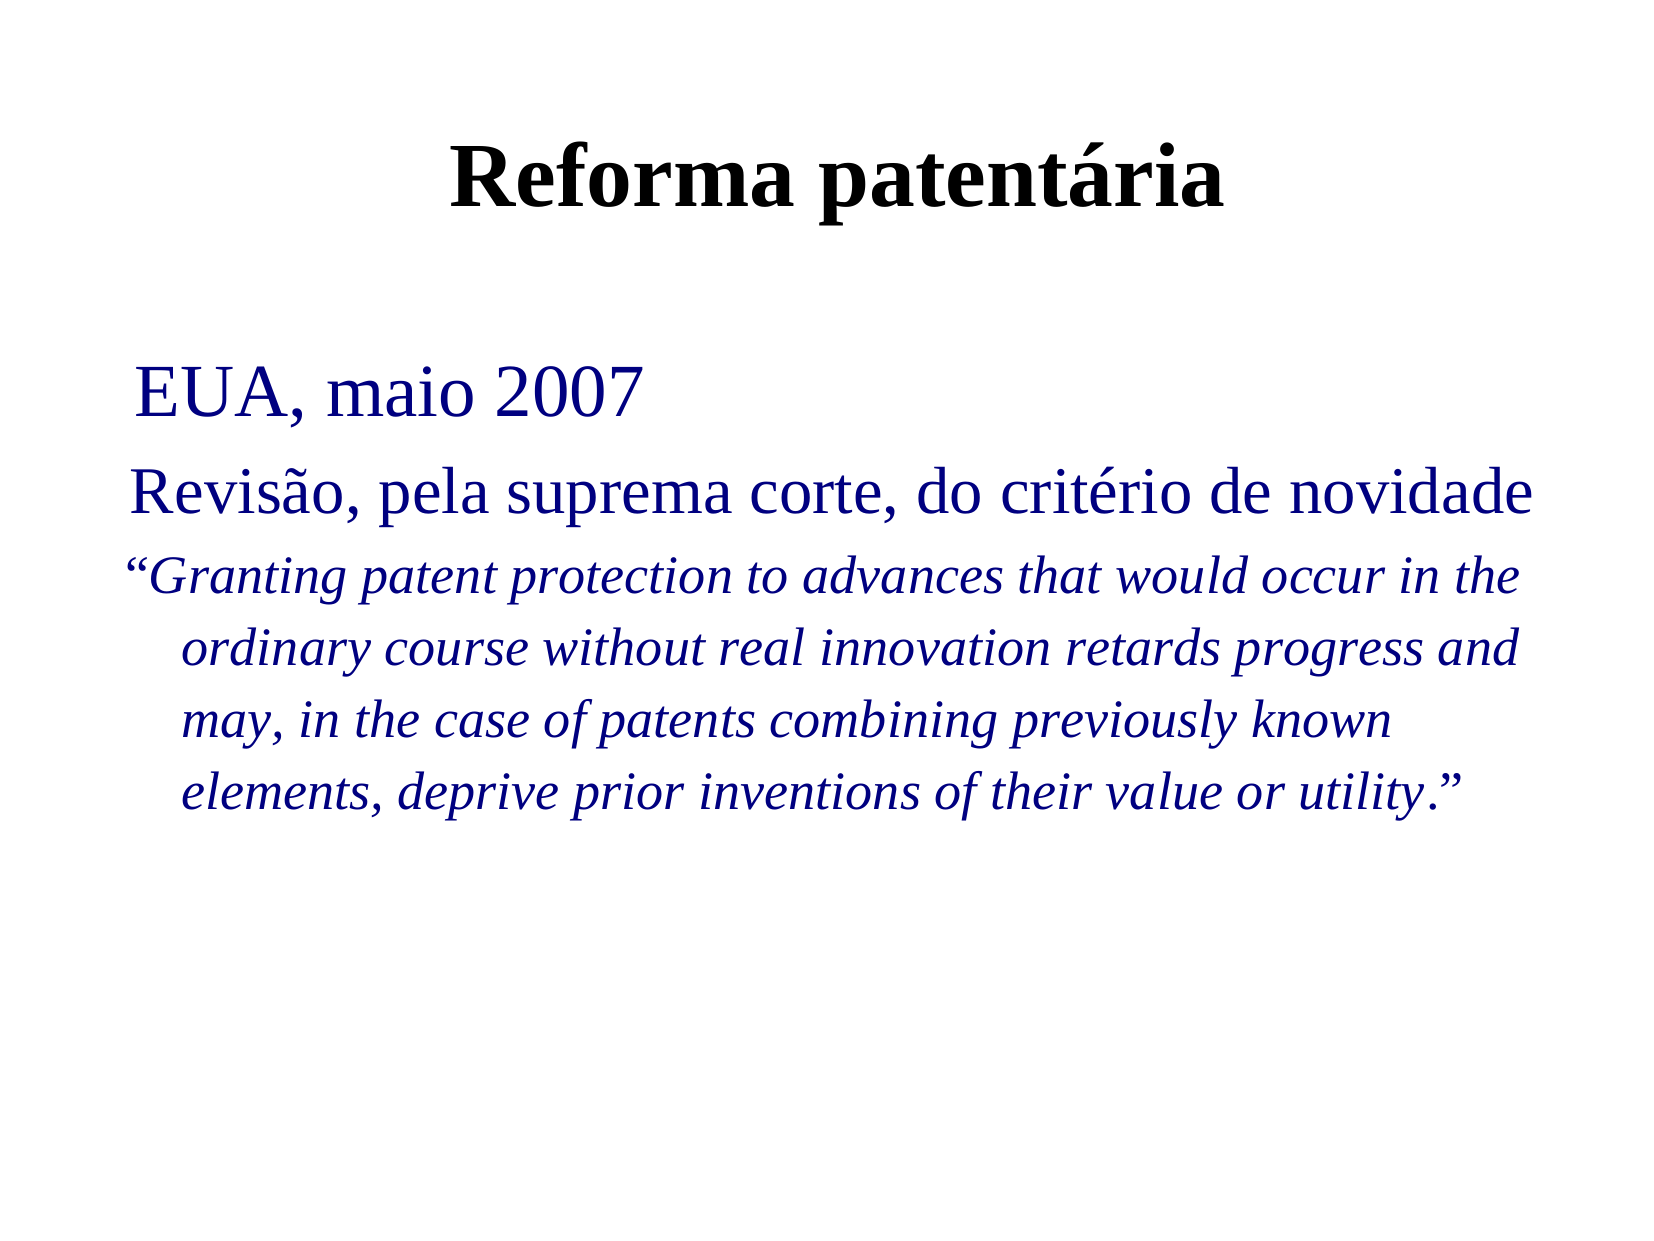

# Reforma patentária
EUA, maio 2007
Revisão, pela suprema corte, do critério de novidade
“Granting patent protection to advances that would occur in the ordinary course without real innovation retards progress and may, in the case of patents combining previously known elements, deprive prior inventions of their value or utility.”